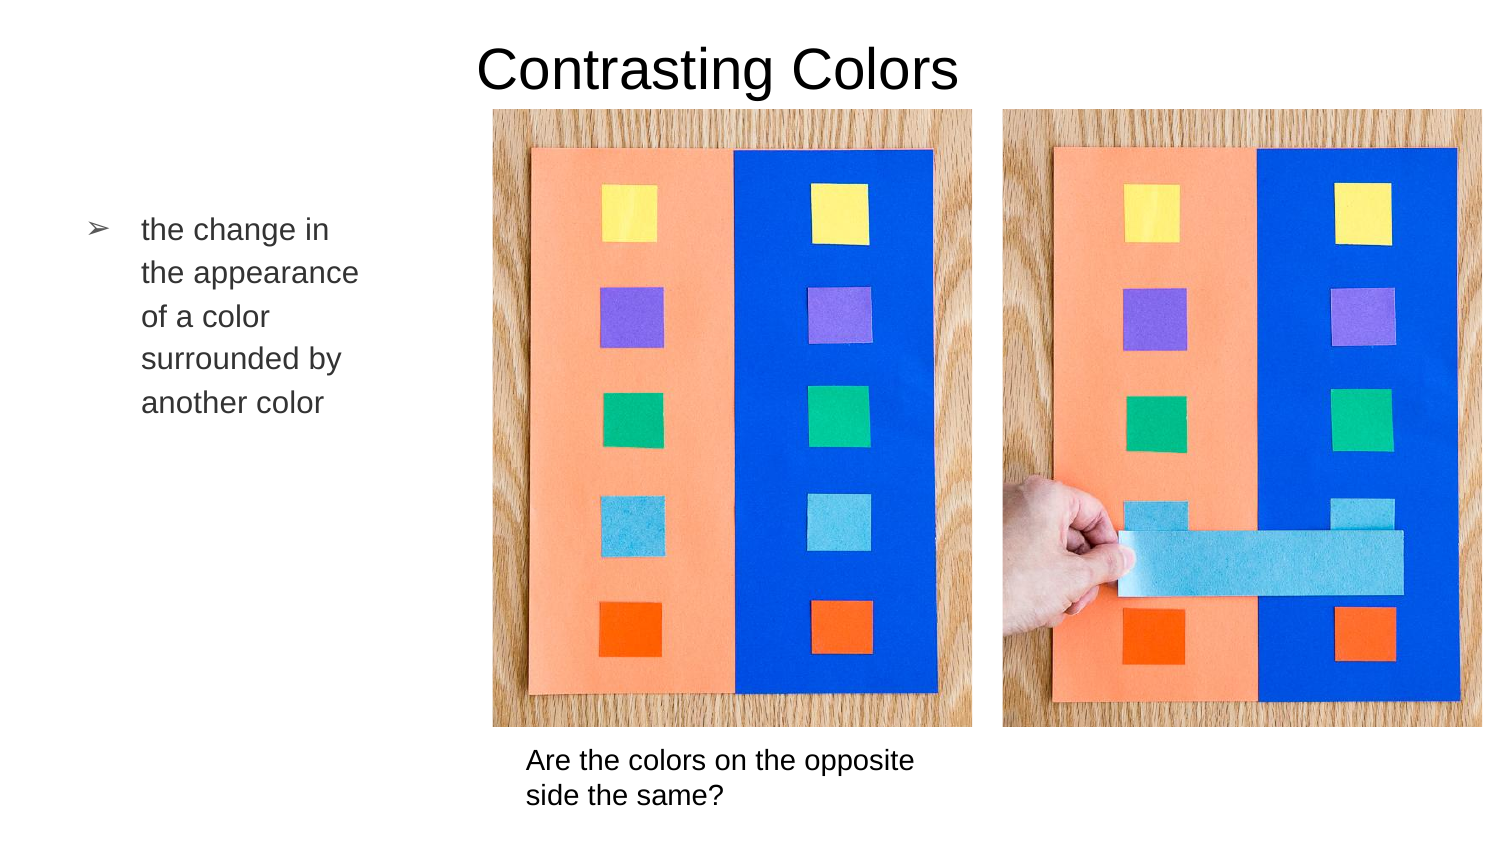

# Contrasting Colors
the change in the appearance of a color surrounded by another color
Are the colors on the opposite side the same?